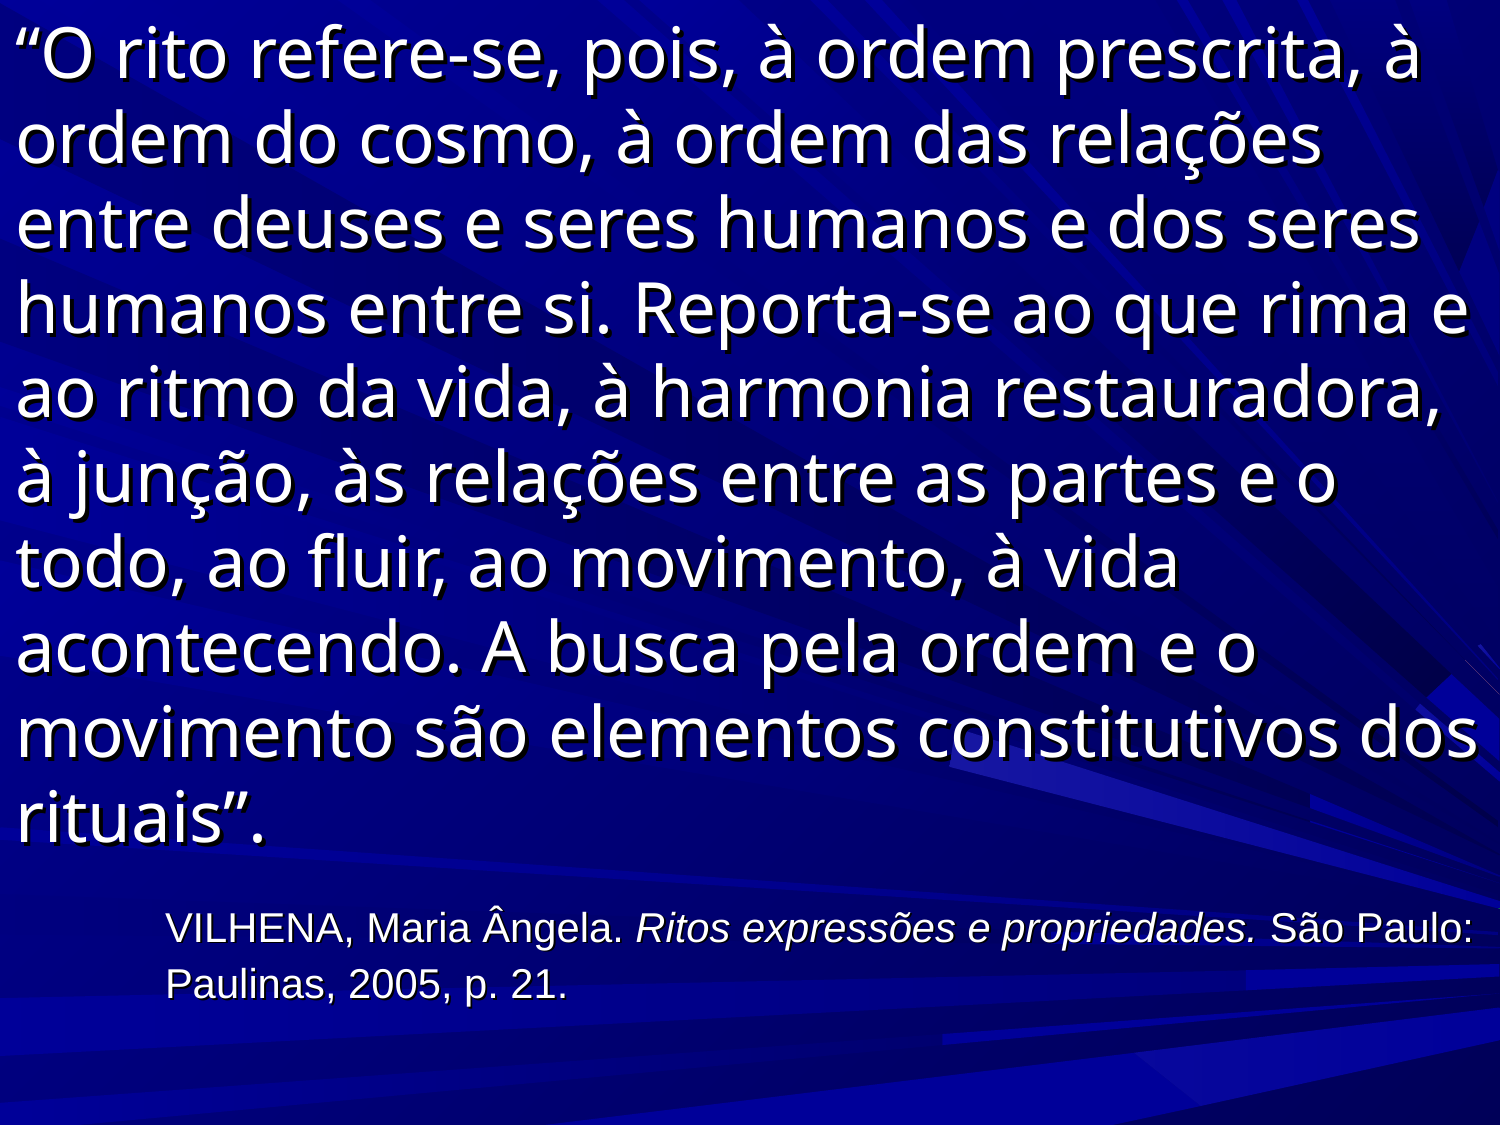

“O rito refere-se, pois, à ordem prescrita, à ordem do cosmo, à ordem das relações entre deuses e seres humanos e dos seres humanos entre si. Reporta-se ao que rima e ao ritmo da vida, à harmonia restauradora, à junção, às relações entre as partes e o todo, ao fluir, ao movimento, à vida acontecendo. A busca pela ordem e o movimento são elementos constitutivos dos rituais”.
	VILHENA, Maria Ângela. Ritos expressões e propriedades. São Paulo: 	Paulinas, 2005, p. 21.